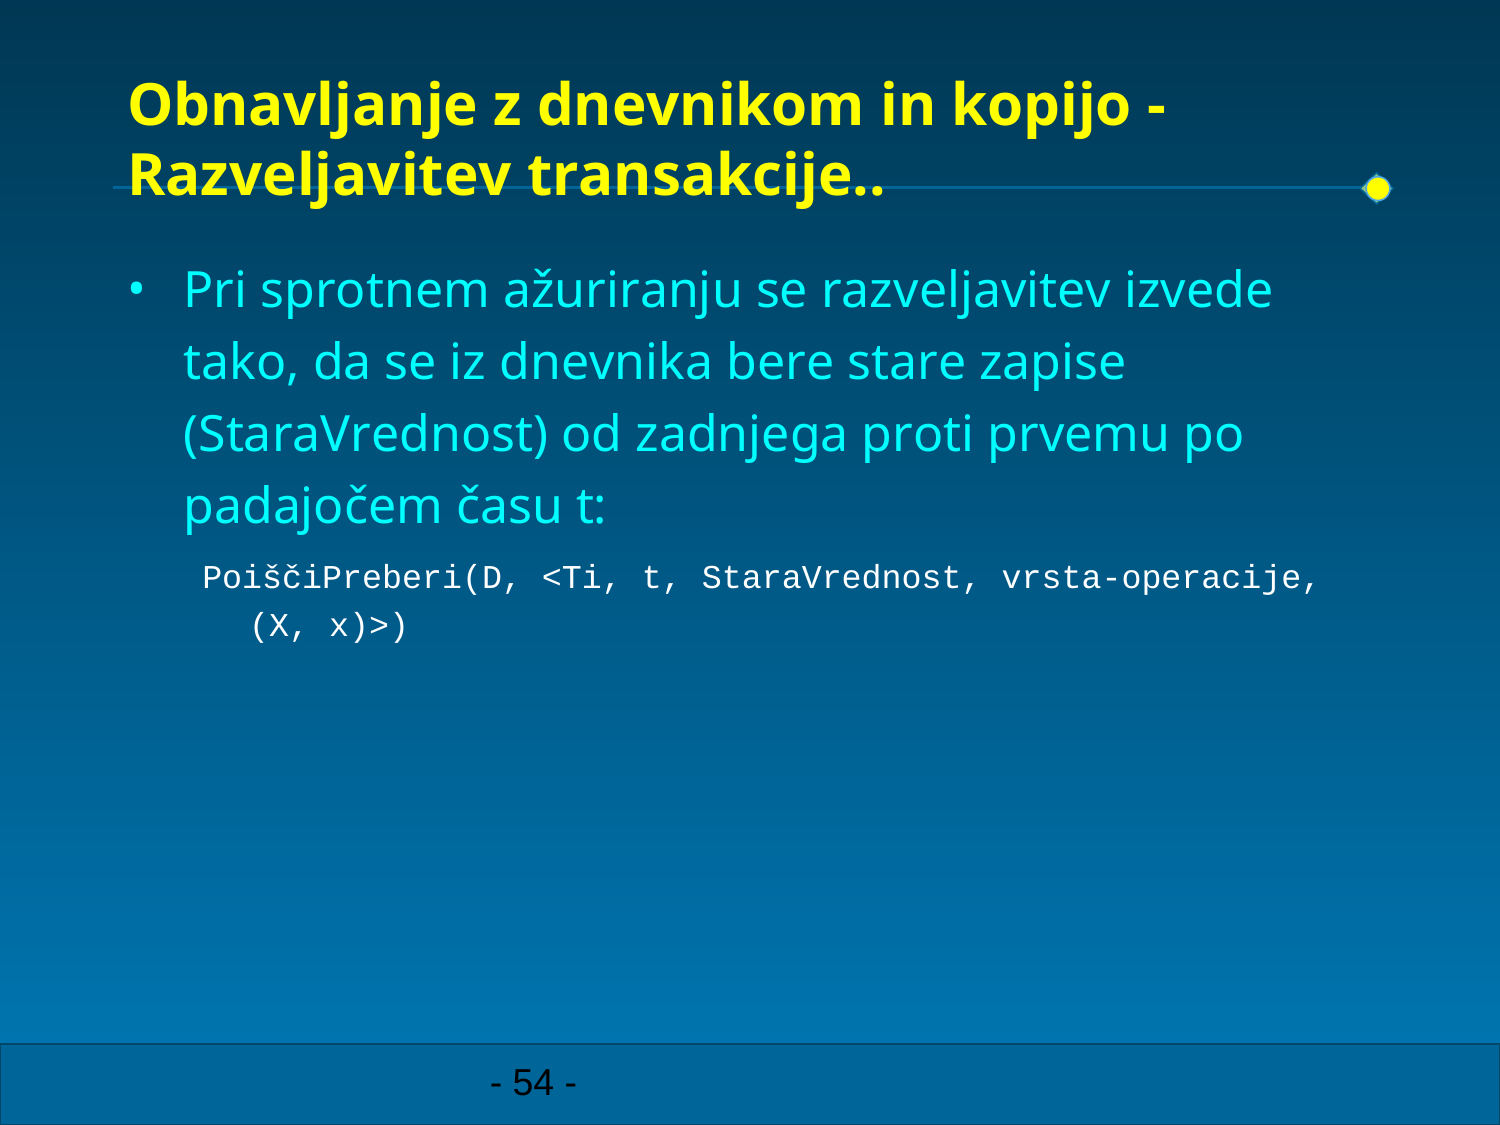

Obnavljanje z dnevnikom in kopijo - Razveljavitev transakcije..
# Pri sprotnem ažuriranju se razveljavitev izvede tako, da se iz dnevnika bere stare zapise (StaraVrednost) od zadnjega proti prvemu po padajočem času t:
PoiščiPreberi(D, <Ti, t, StaraVrednost, vrsta-operacije, (X, x)>)